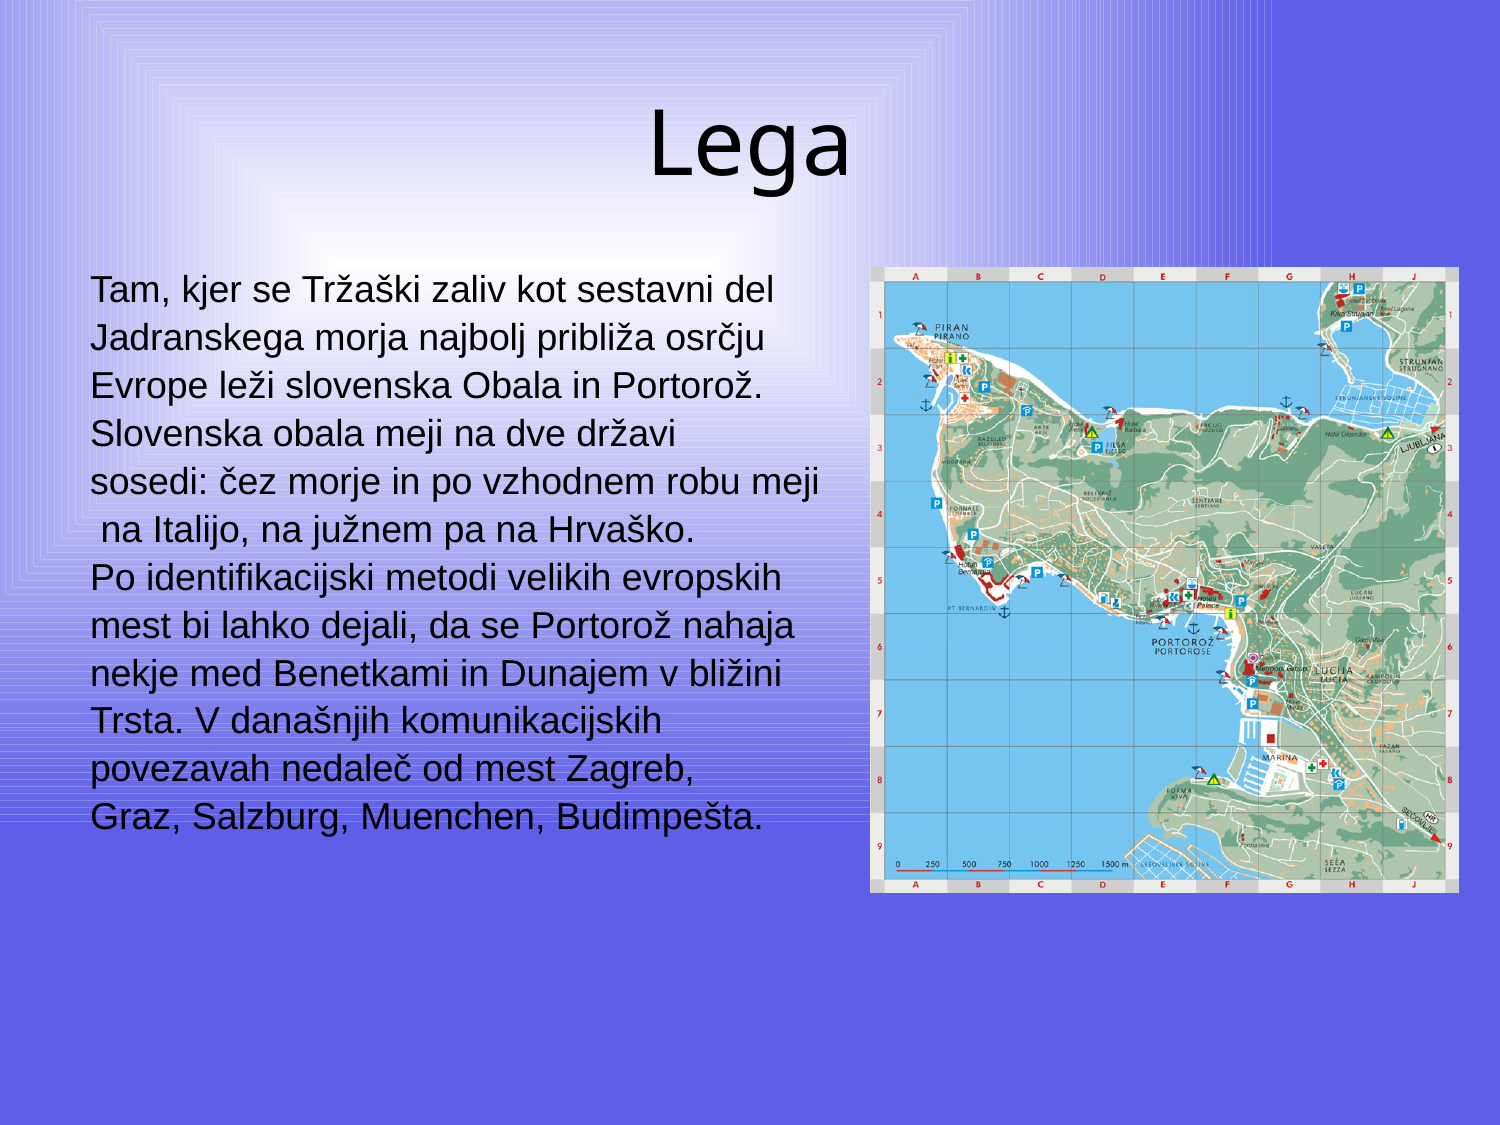

# Lega
Tam, kjer se Tržaški zaliv kot sestavni del
Jadranskega morja najbolj približa osrčju
Evrope leži slovenska Obala in Portorož.
Slovenska obala meji na dve državi
sosedi: čez morje in po vzhodnem robu meji
 na Italijo, na južnem pa na Hrvaško.
Po identifikacijski metodi velikih evropskih
mest bi lahko dejali, da se Portorož nahaja
nekje med Benetkami in Dunajem v bližini
Trsta. V današnjih komunikacijskih
povezavah nedaleč od mest Zagreb,
Graz, Salzburg, Muenchen, Budimpešta.